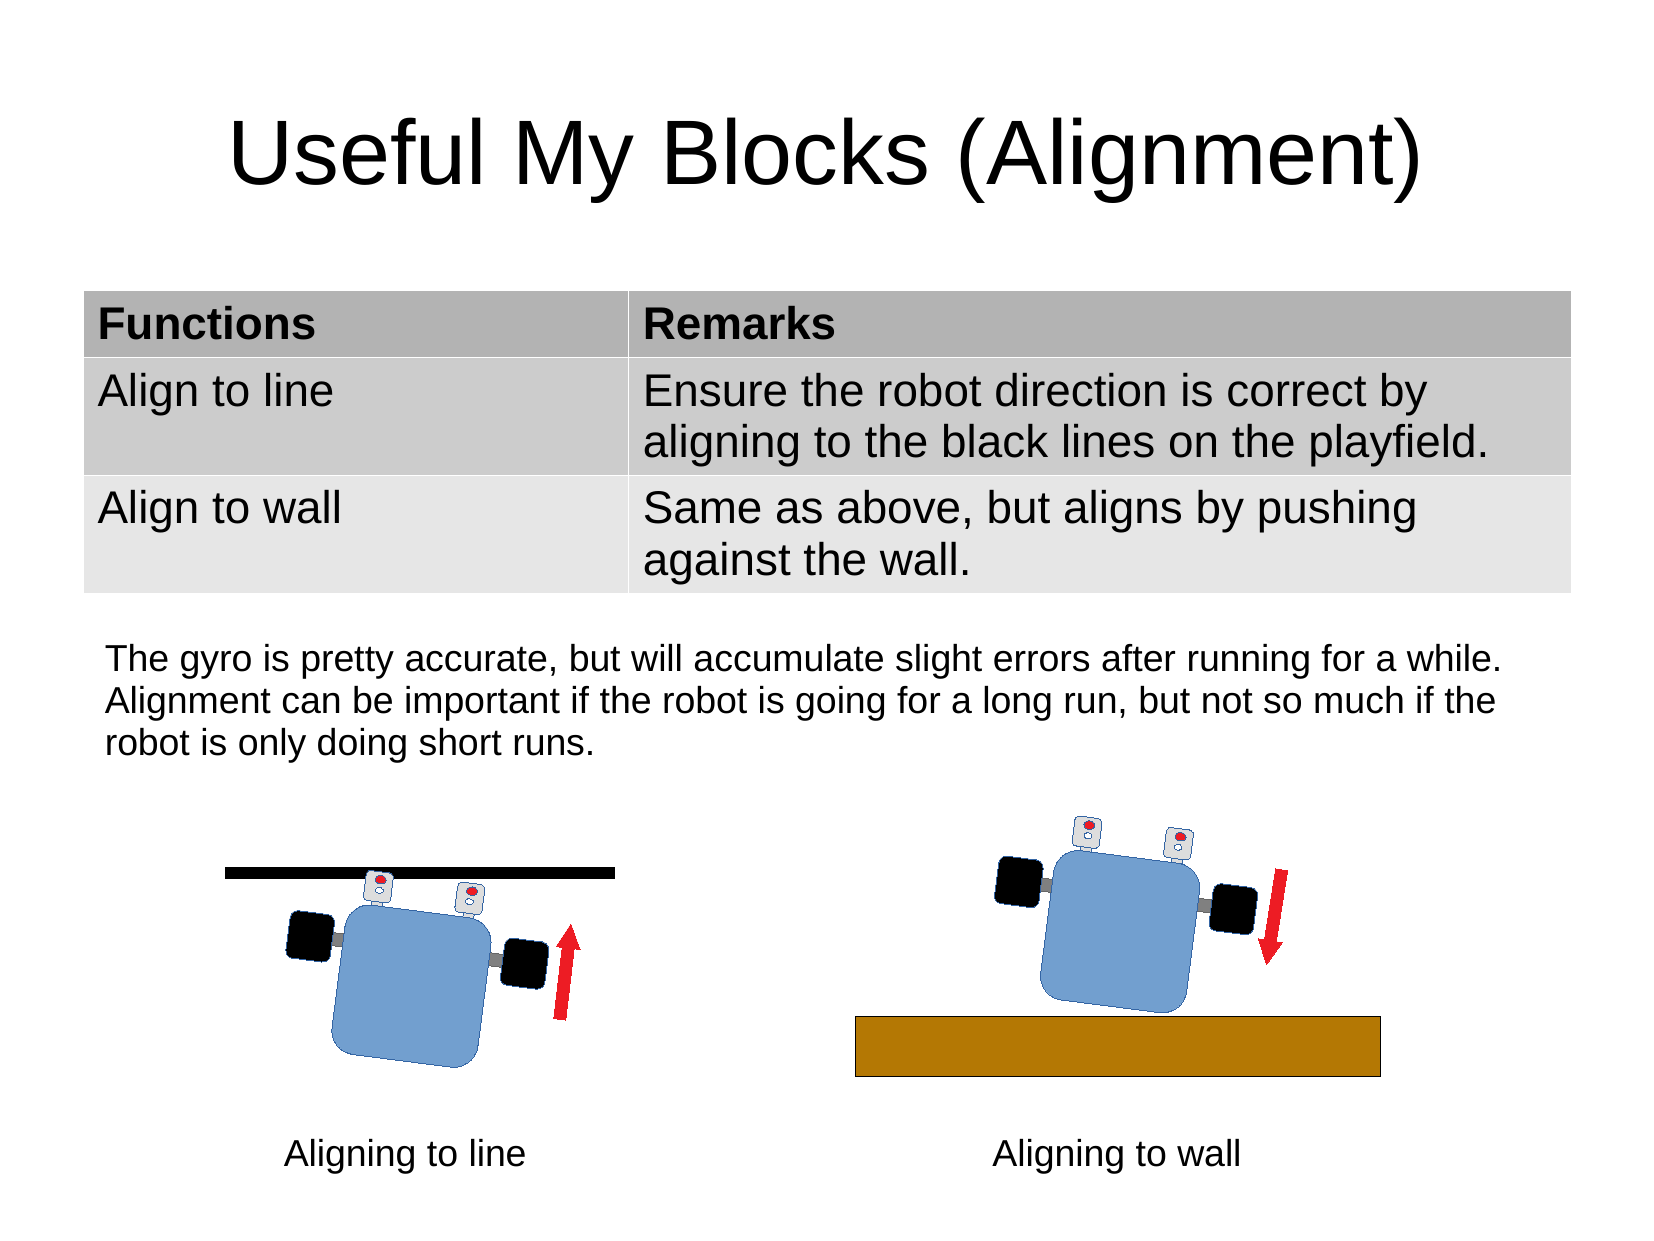

# Useful My Blocks (Alignment)
| Functions | Remarks |
| --- | --- |
| Align to line | Ensure the robot direction is correct by aligning to the black lines on the playfield. |
| Align to wall | Same as above, but aligns by pushing against the wall. |
The gyro is pretty accurate, but will accumulate slight errors after running for a while. Alignment can be important if the robot is going for a long run, but not so much if the robot is only doing short runs.
Aligning to line
Aligning to wall